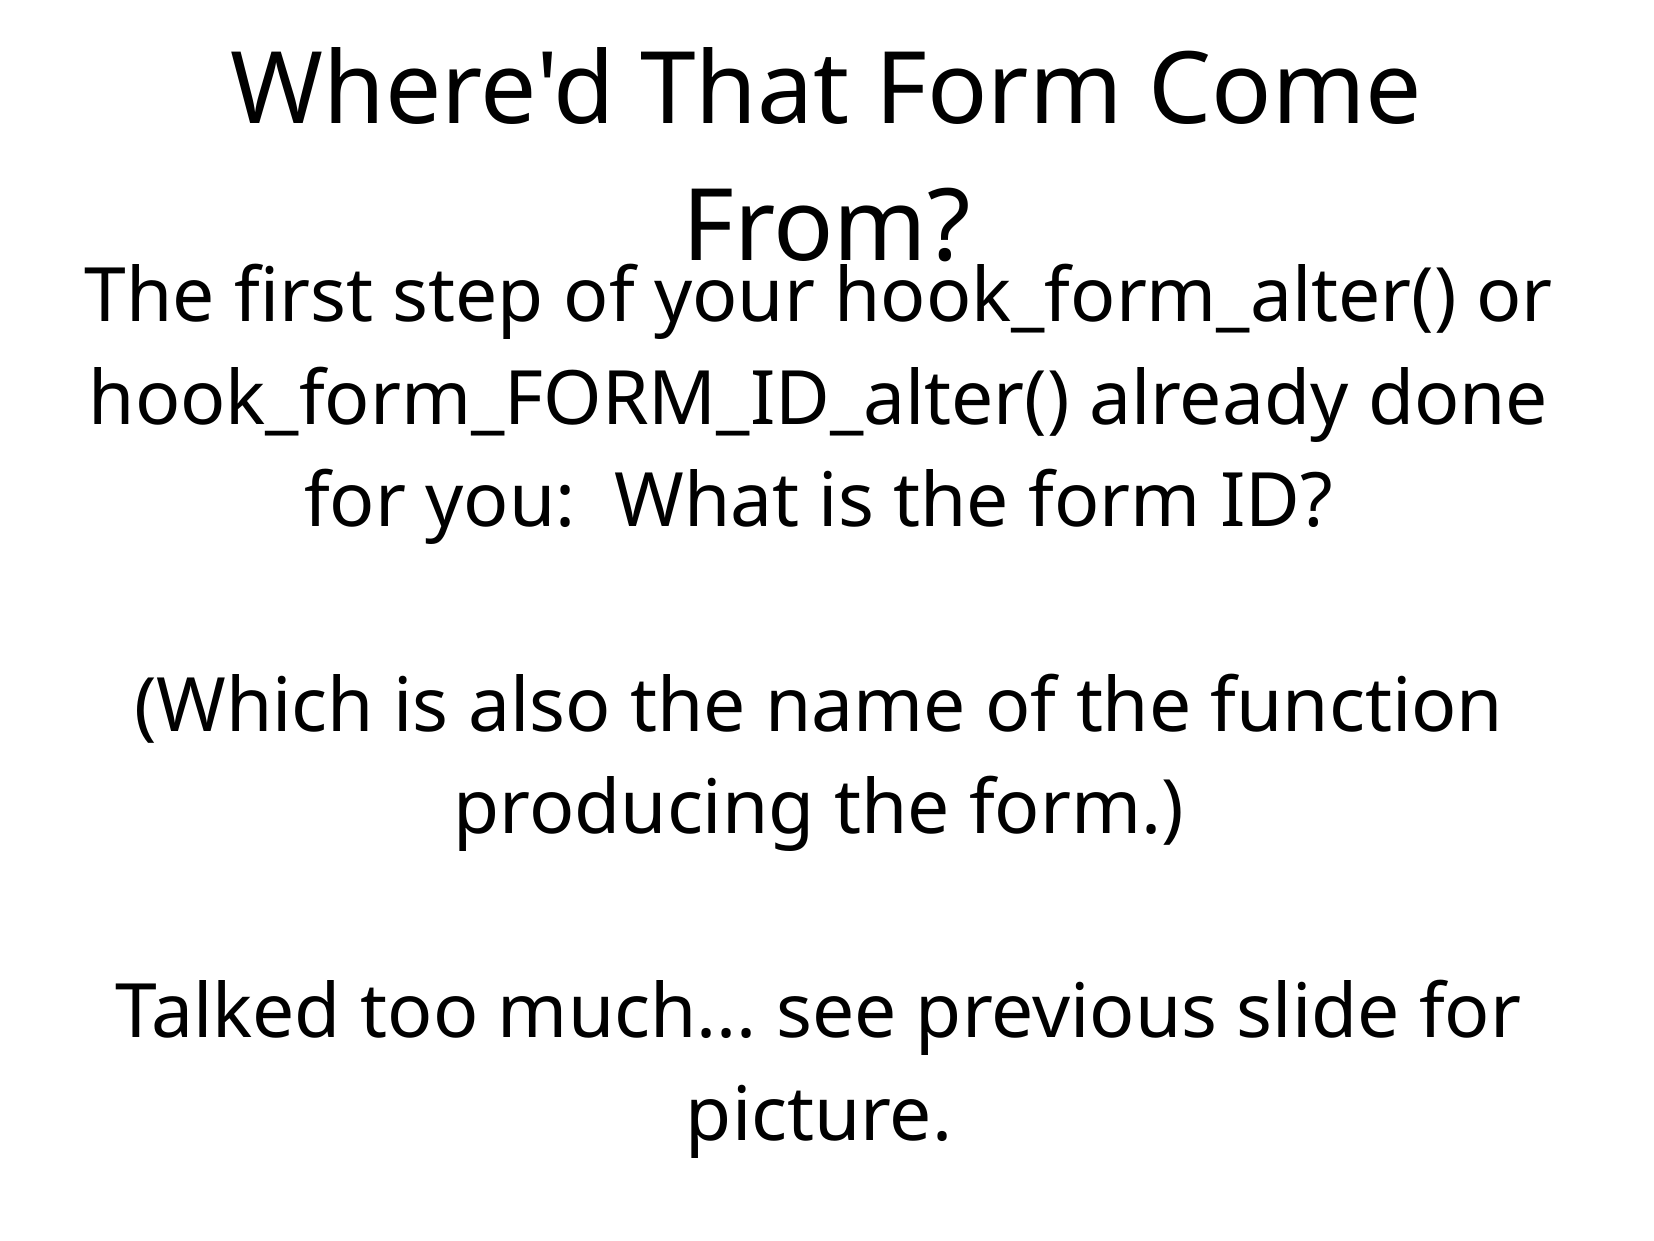

# Where'd That Form Come From?
The first step of your hook_form_alter() or hook_form_FORM_ID_alter() already done for you: What is the form ID?
(Which is also the name of the function producing the form.)
Talked too much... see previous slide for picture.